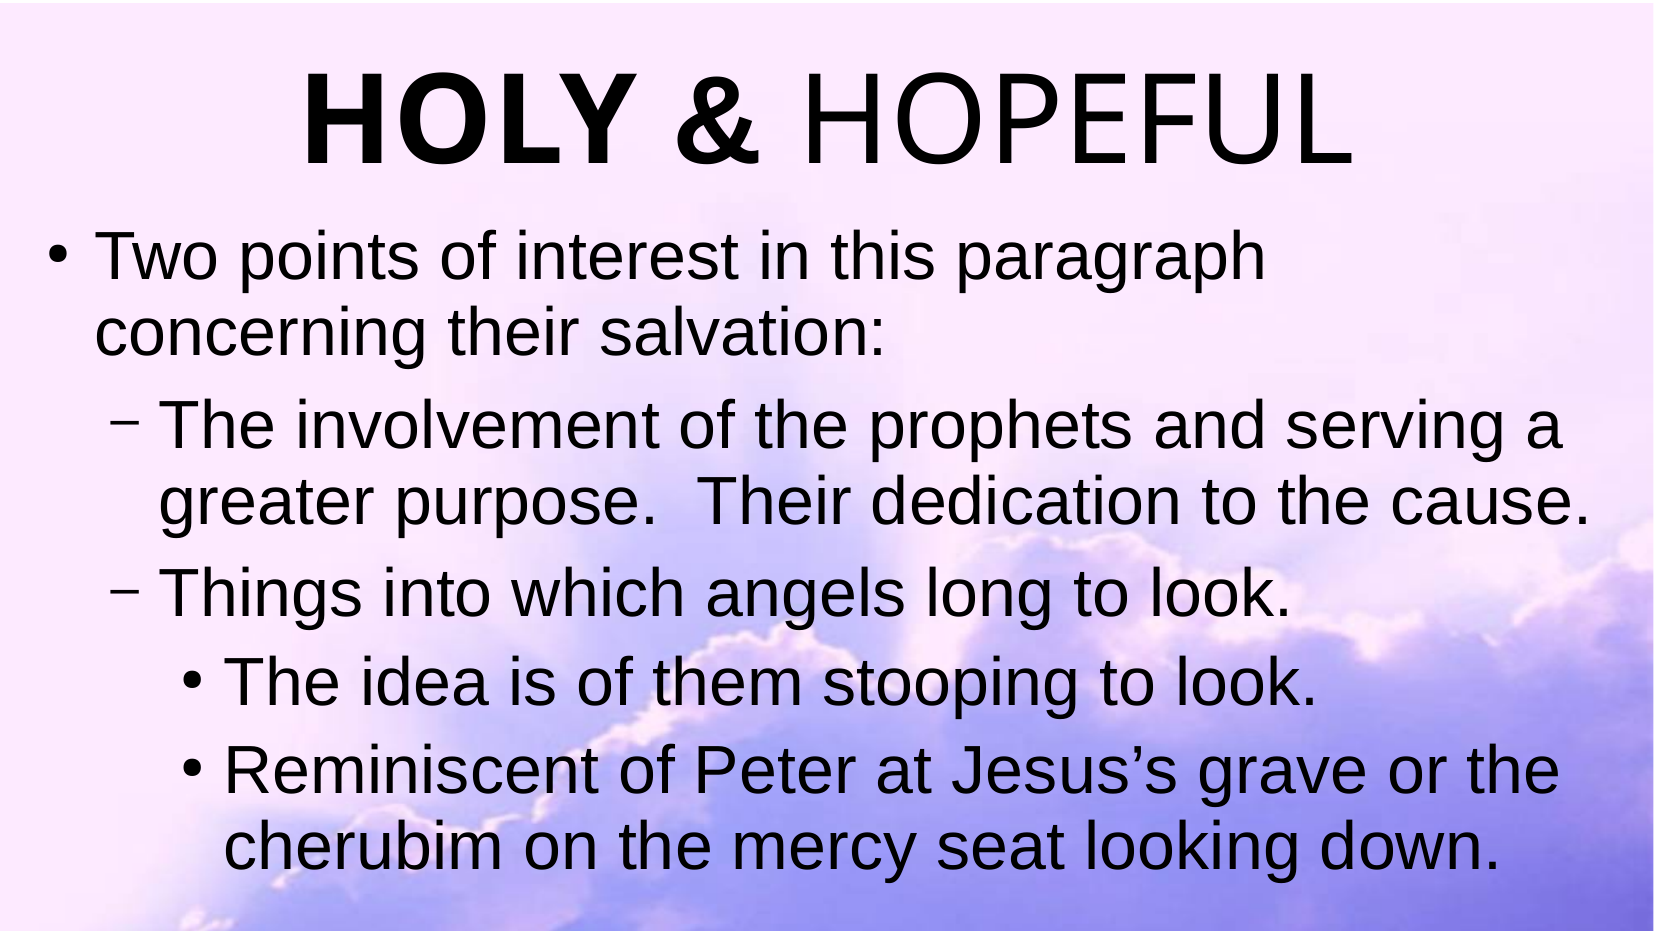

# HOLY & HOPEFUL
Two points of interest in this paragraph concerning their salvation:
The involvement of the prophets and serving a greater purpose. Their dedication to the cause.
Things into which angels long to look.
The idea is of them stooping to look.
Reminiscent of Peter at Jesus’s grave or the cherubim on the mercy seat looking down.